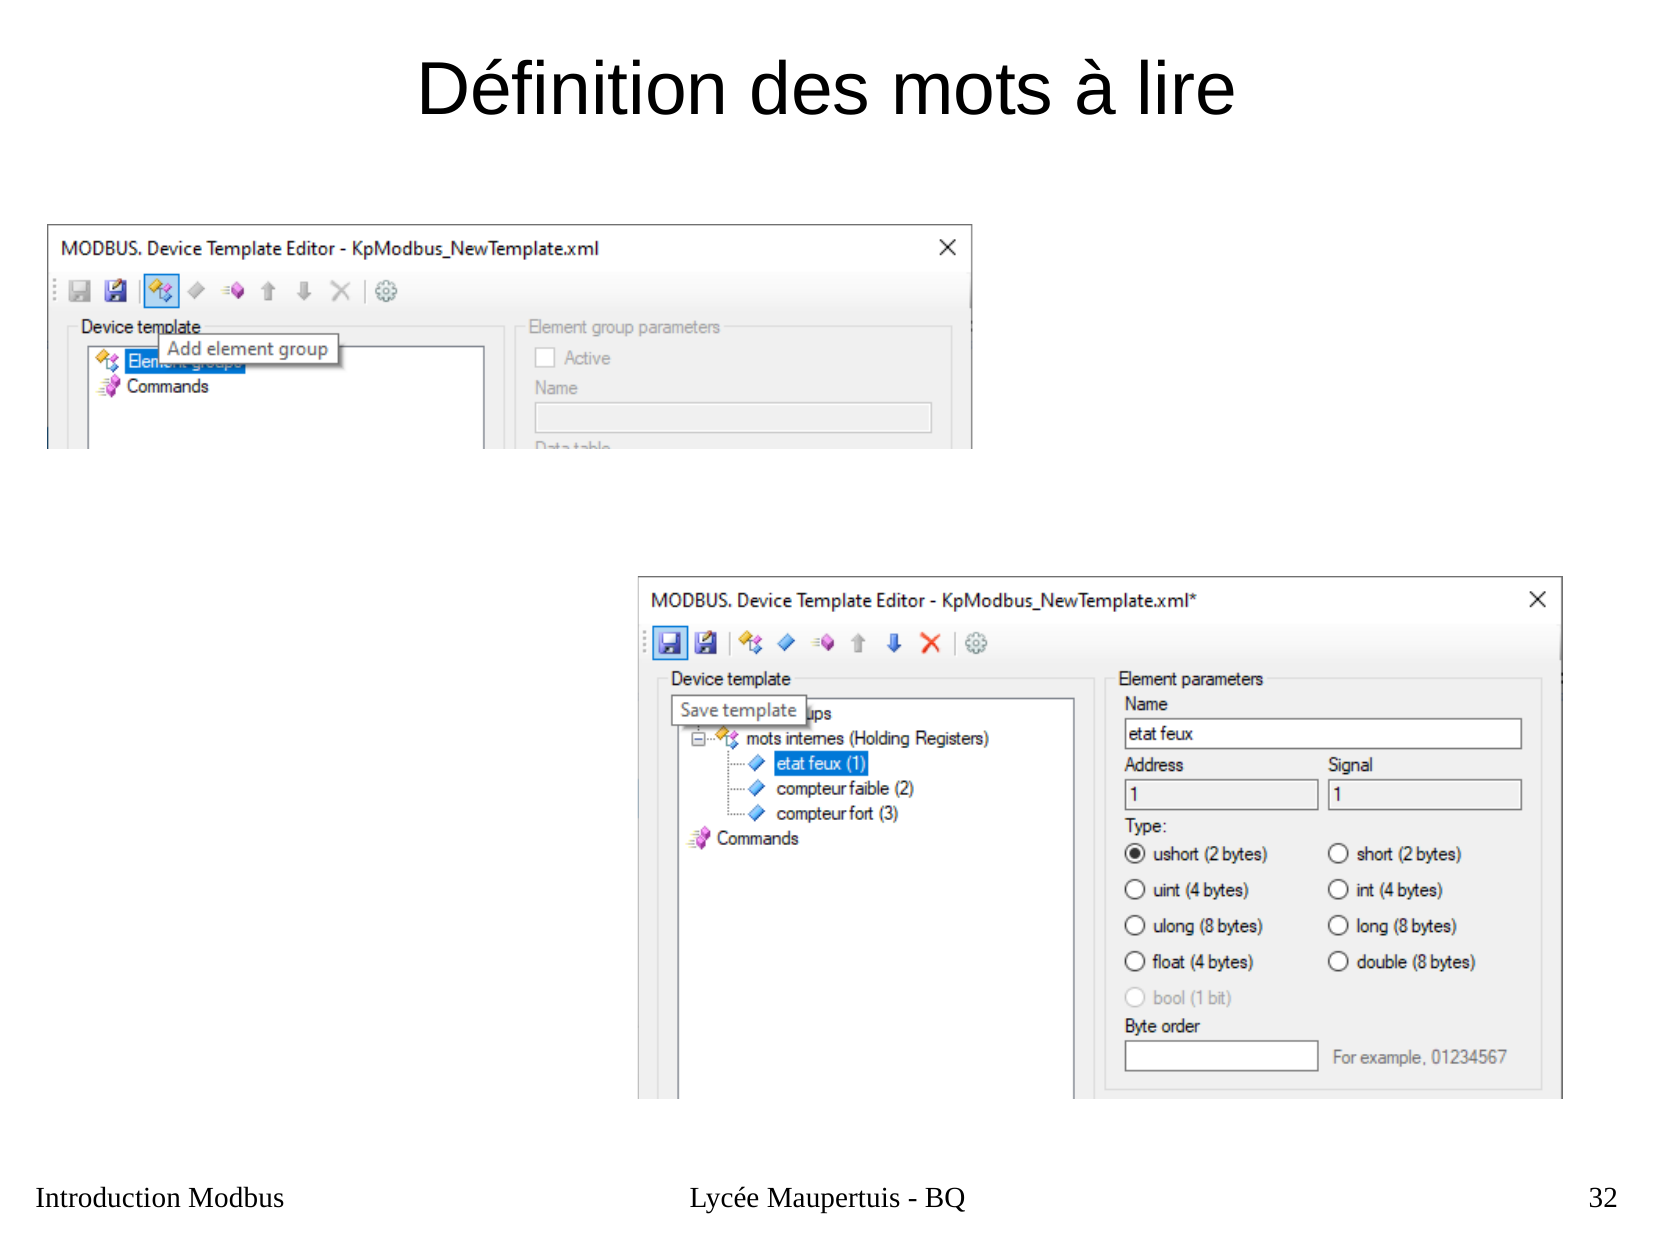

# Définition des mots à lire
Introduction Modbus
Lycée Maupertuis - BQ
32